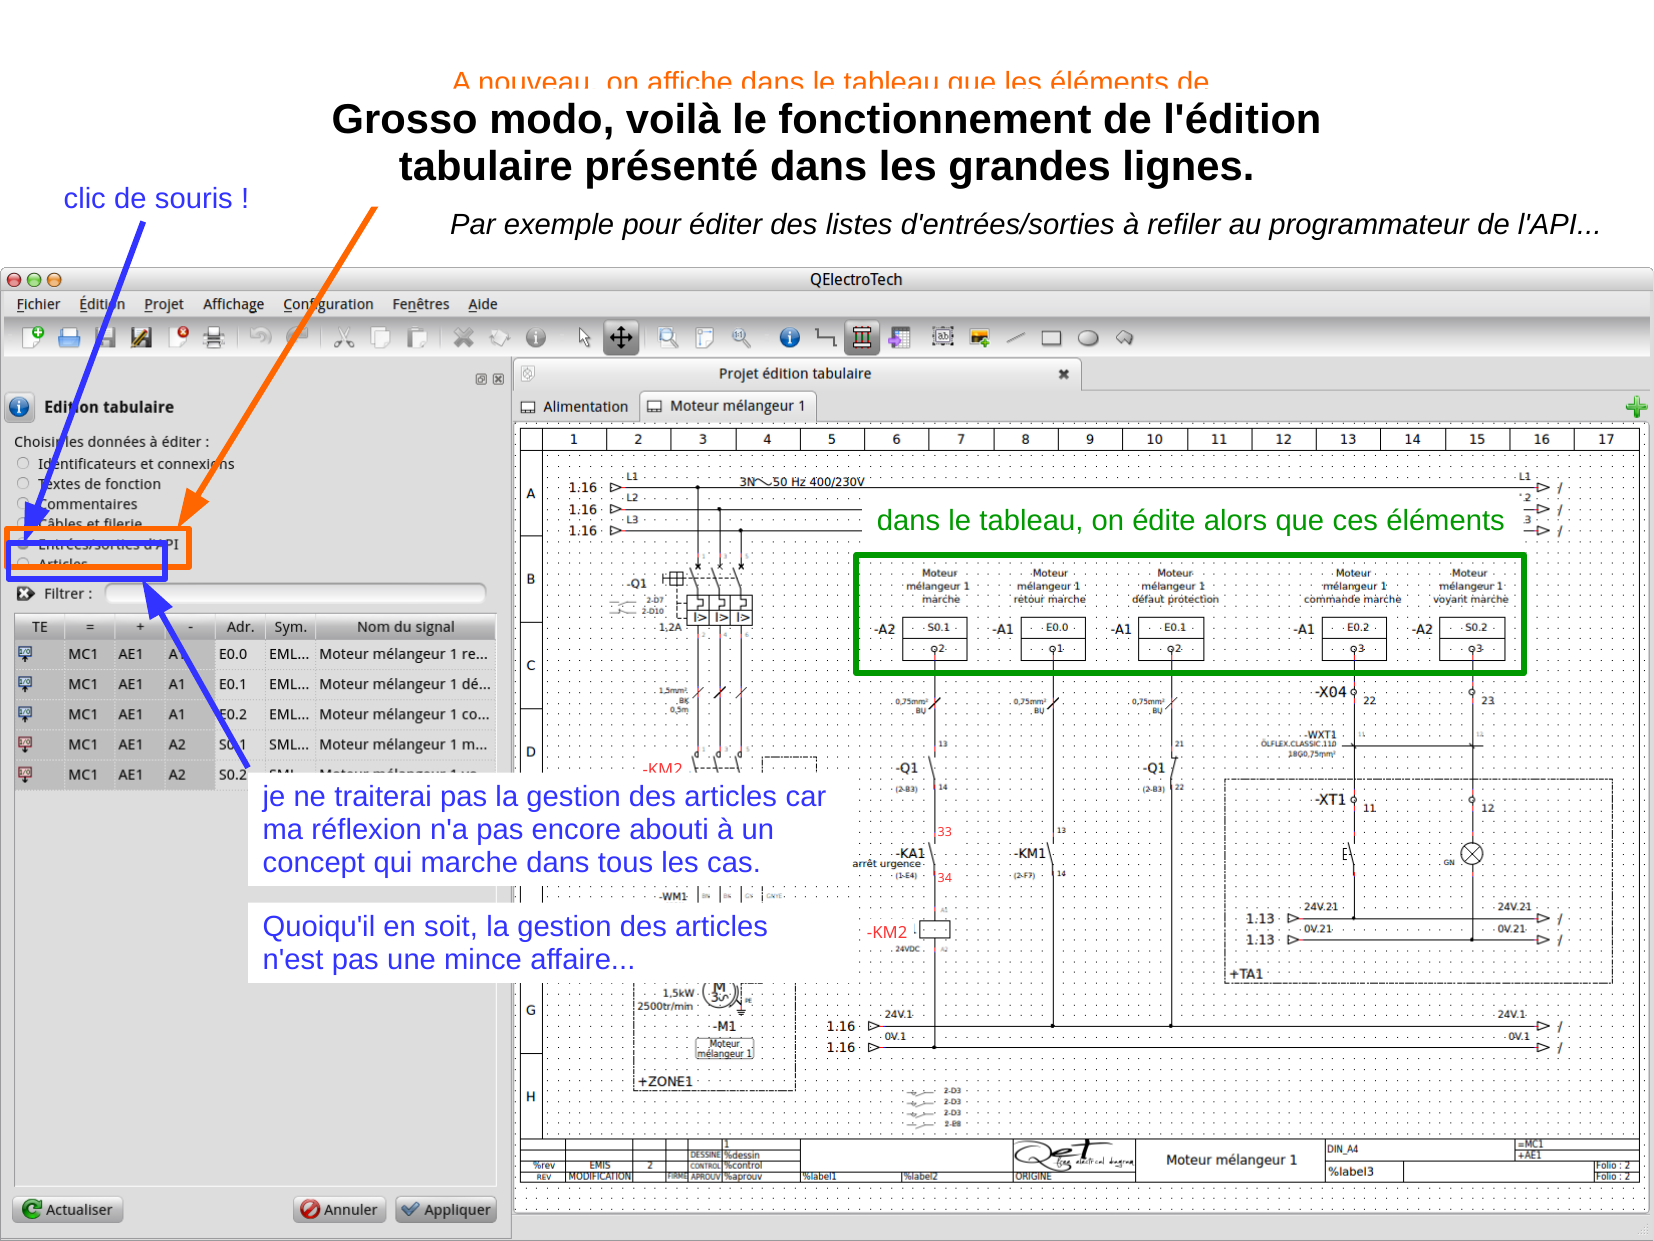

A nouveau, on affiche dans le tableau que les éléments de type « Entrées/sorties d'API » car ces éléments ont des propriétés propres et doivent faire l'objet d'un traitement spécifique
Grosso modo, voilà le fonctionnement de l'édition tabulaire présenté dans les grandes lignes.
clic de souris !
Par exemple pour éditer des listes d'entrées/sorties à refiler au programmateur de l'API...
dans le tableau, on édite alors que ces éléments
-KM2
je ne traiterai pas la gestion des articles car ma réflexion n'a pas encore abouti à un concept qui marche dans tous les cas.
33
34
Quoiqu'il en soit, la gestion des articles n'est pas une mince affaire...
-KM2